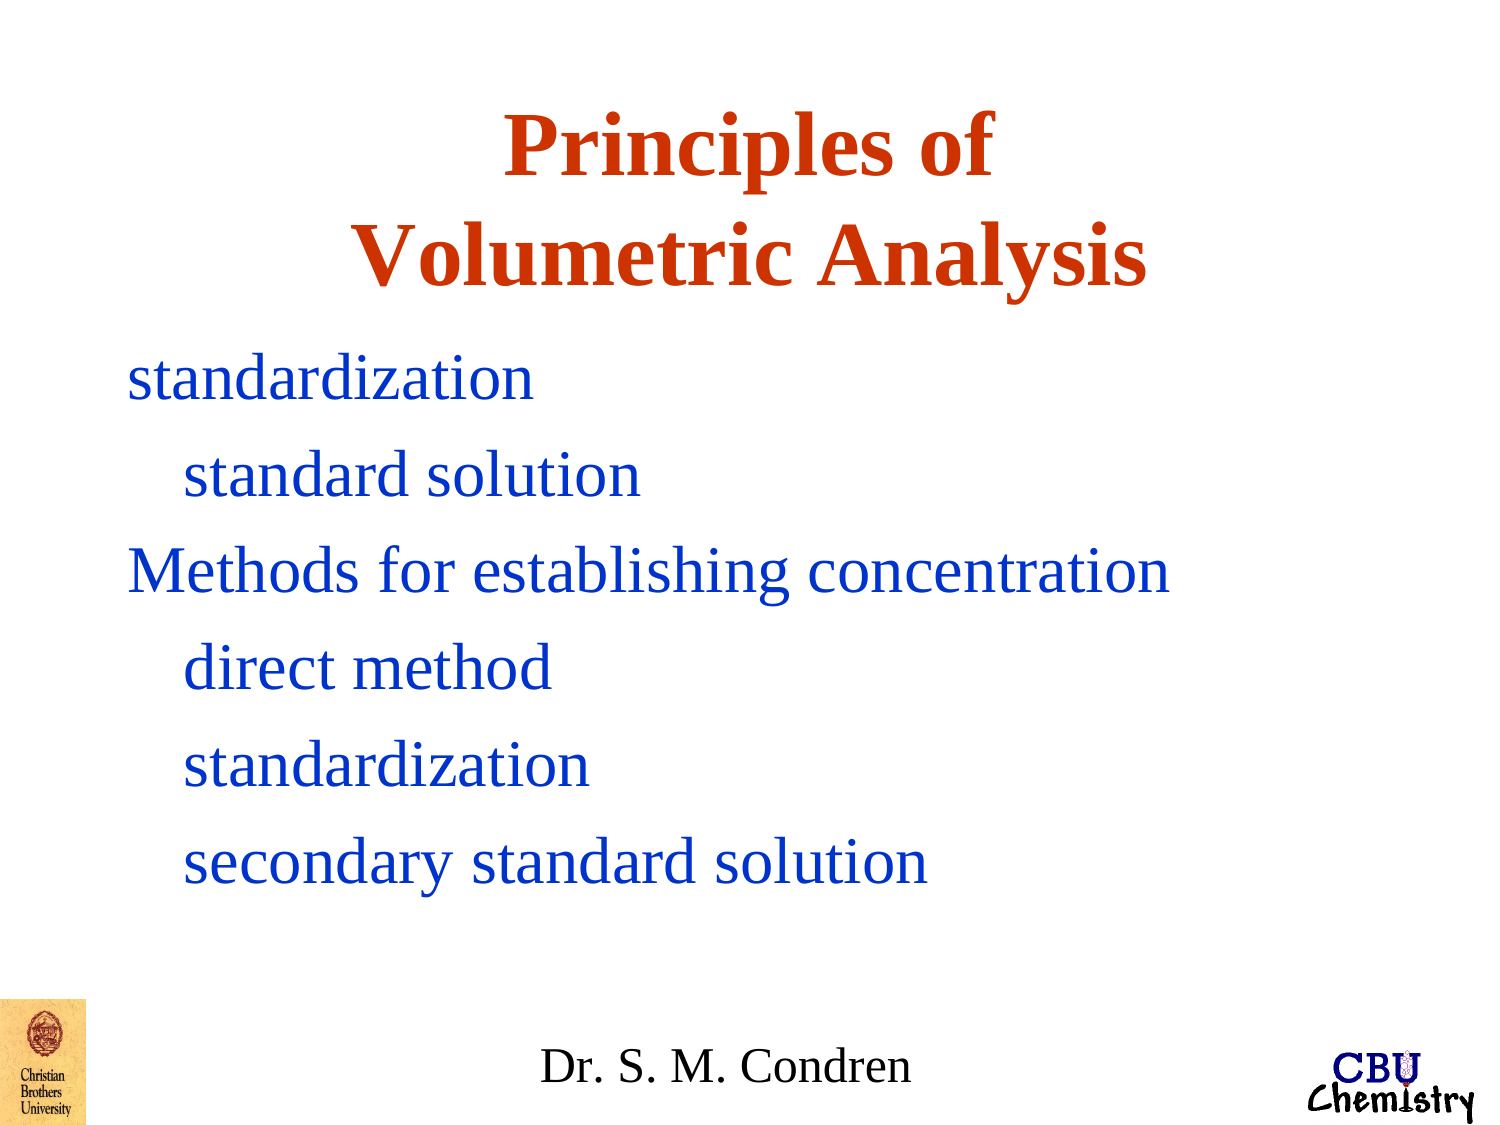

# Principles of Volumetric Analysis
standardization
	standard solution
Methods for establishing concentration
	direct method
	standardization
	secondary standard solution